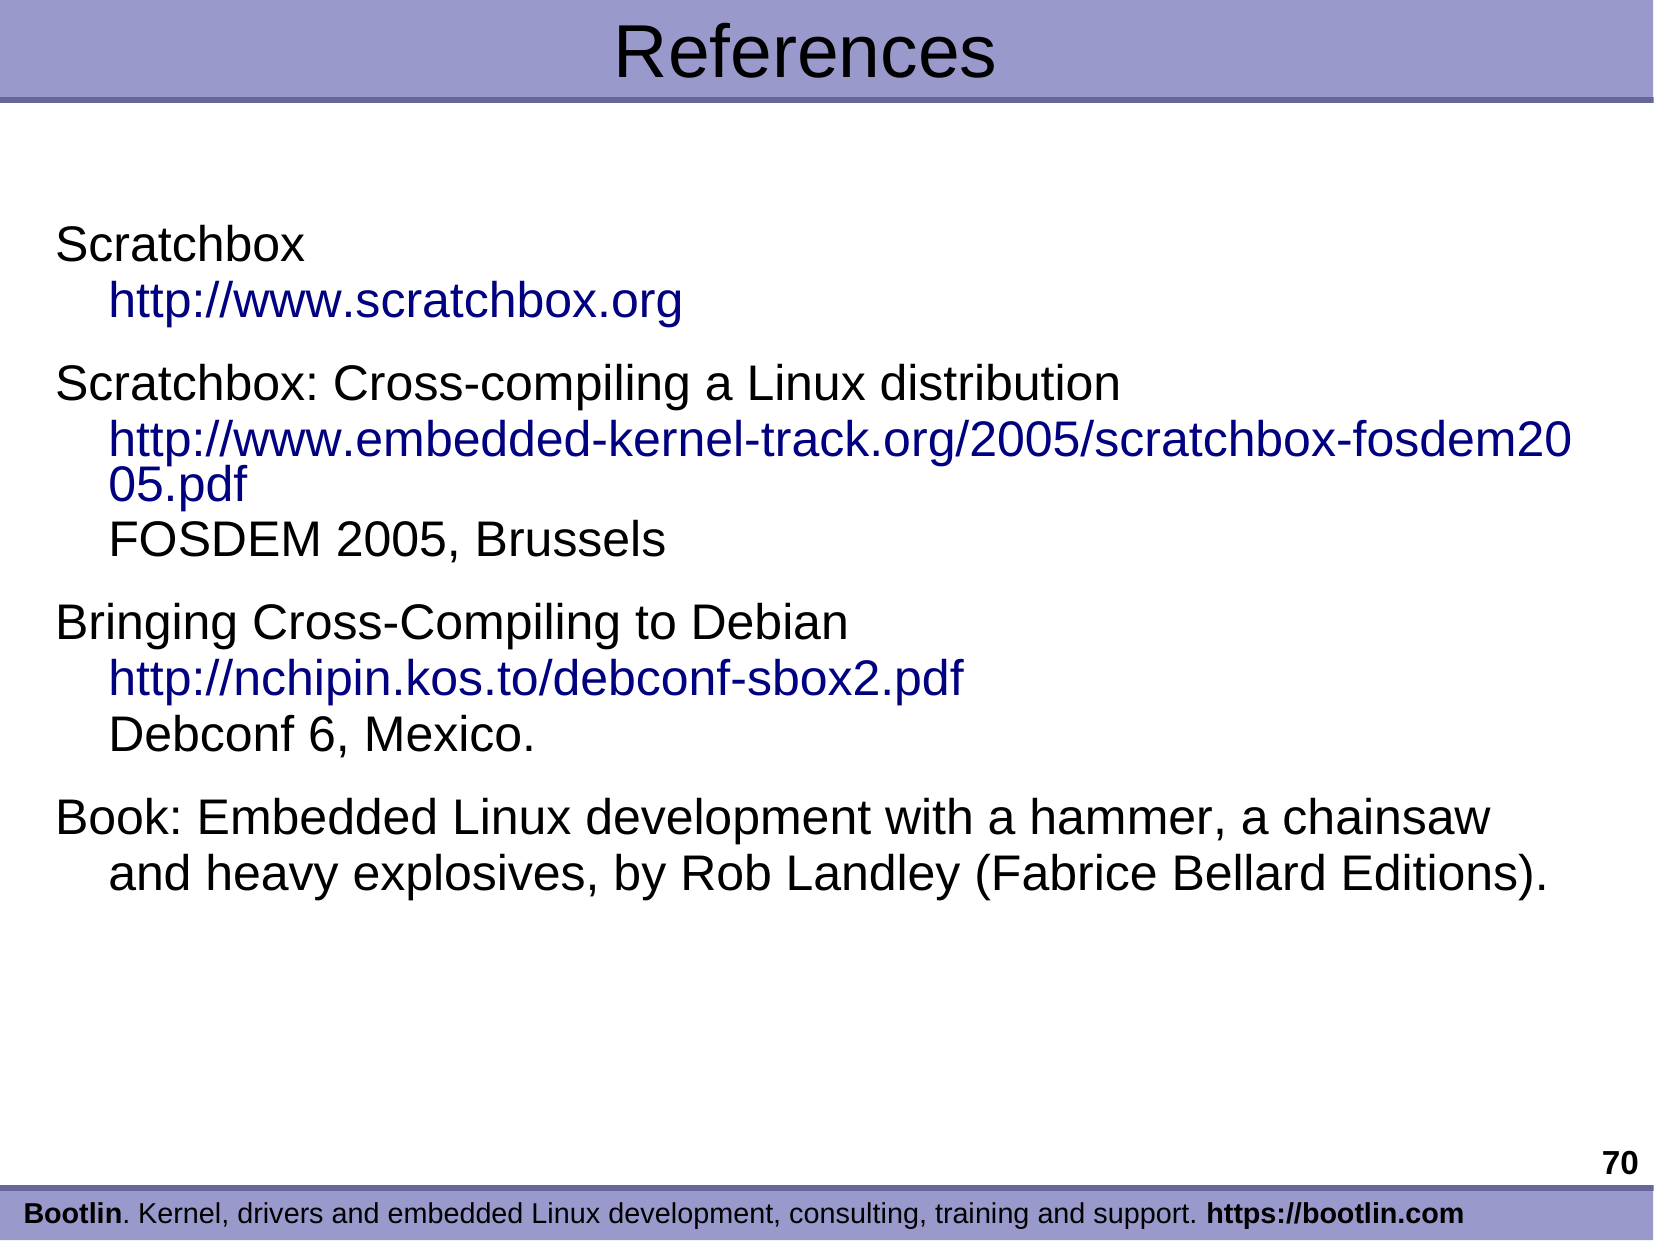

# References
Scratchbox
http://www.scratchbox.org
Scratchbox: Cross-compiling a Linux distribution
http://www.embedded-kernel-track.org/2005/scratchbox-fosdem2005.pdfFOSDEM 2005, Brussels
Bringing Cross-Compiling to Debian
http://nchipin.kos.to/debconf-sbox2.pdf
Debconf 6, Mexico.
Book: Embedded Linux development with a hammer, a chainsaw and heavy explosives, by Rob Landley (Fabrice Bellard Editions).